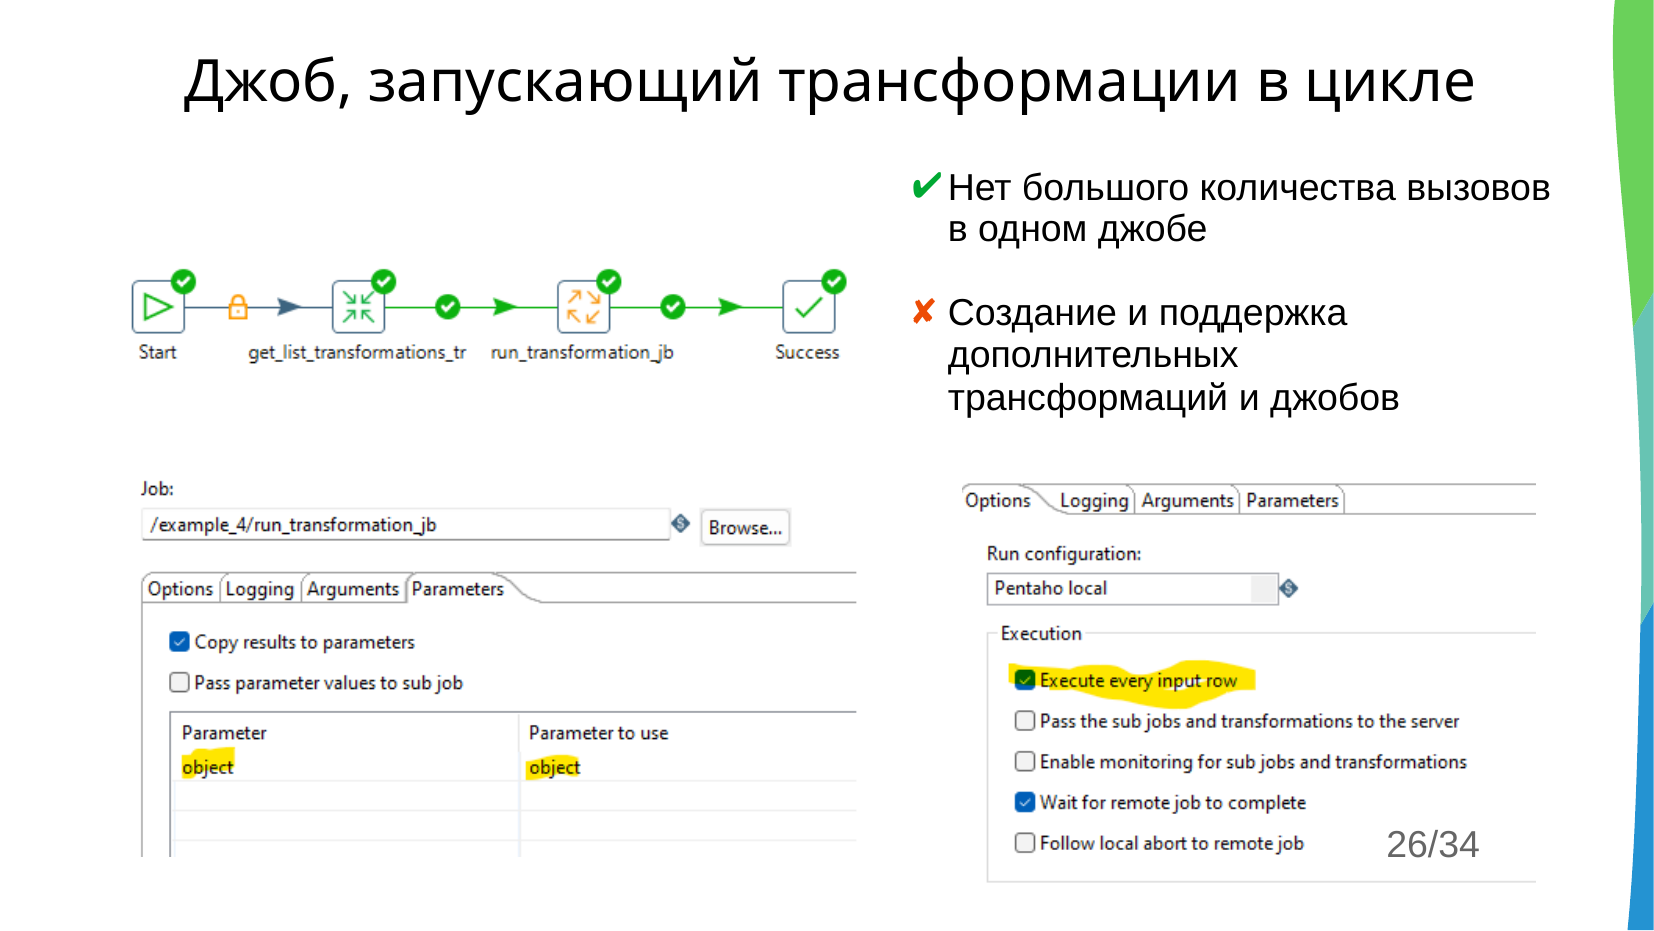

# Джоб, запускающий трансформации в цикле
Нет большого количества вызовов
в одном джобе
Создание и поддержка
дополнительных
трансформаций и джобов